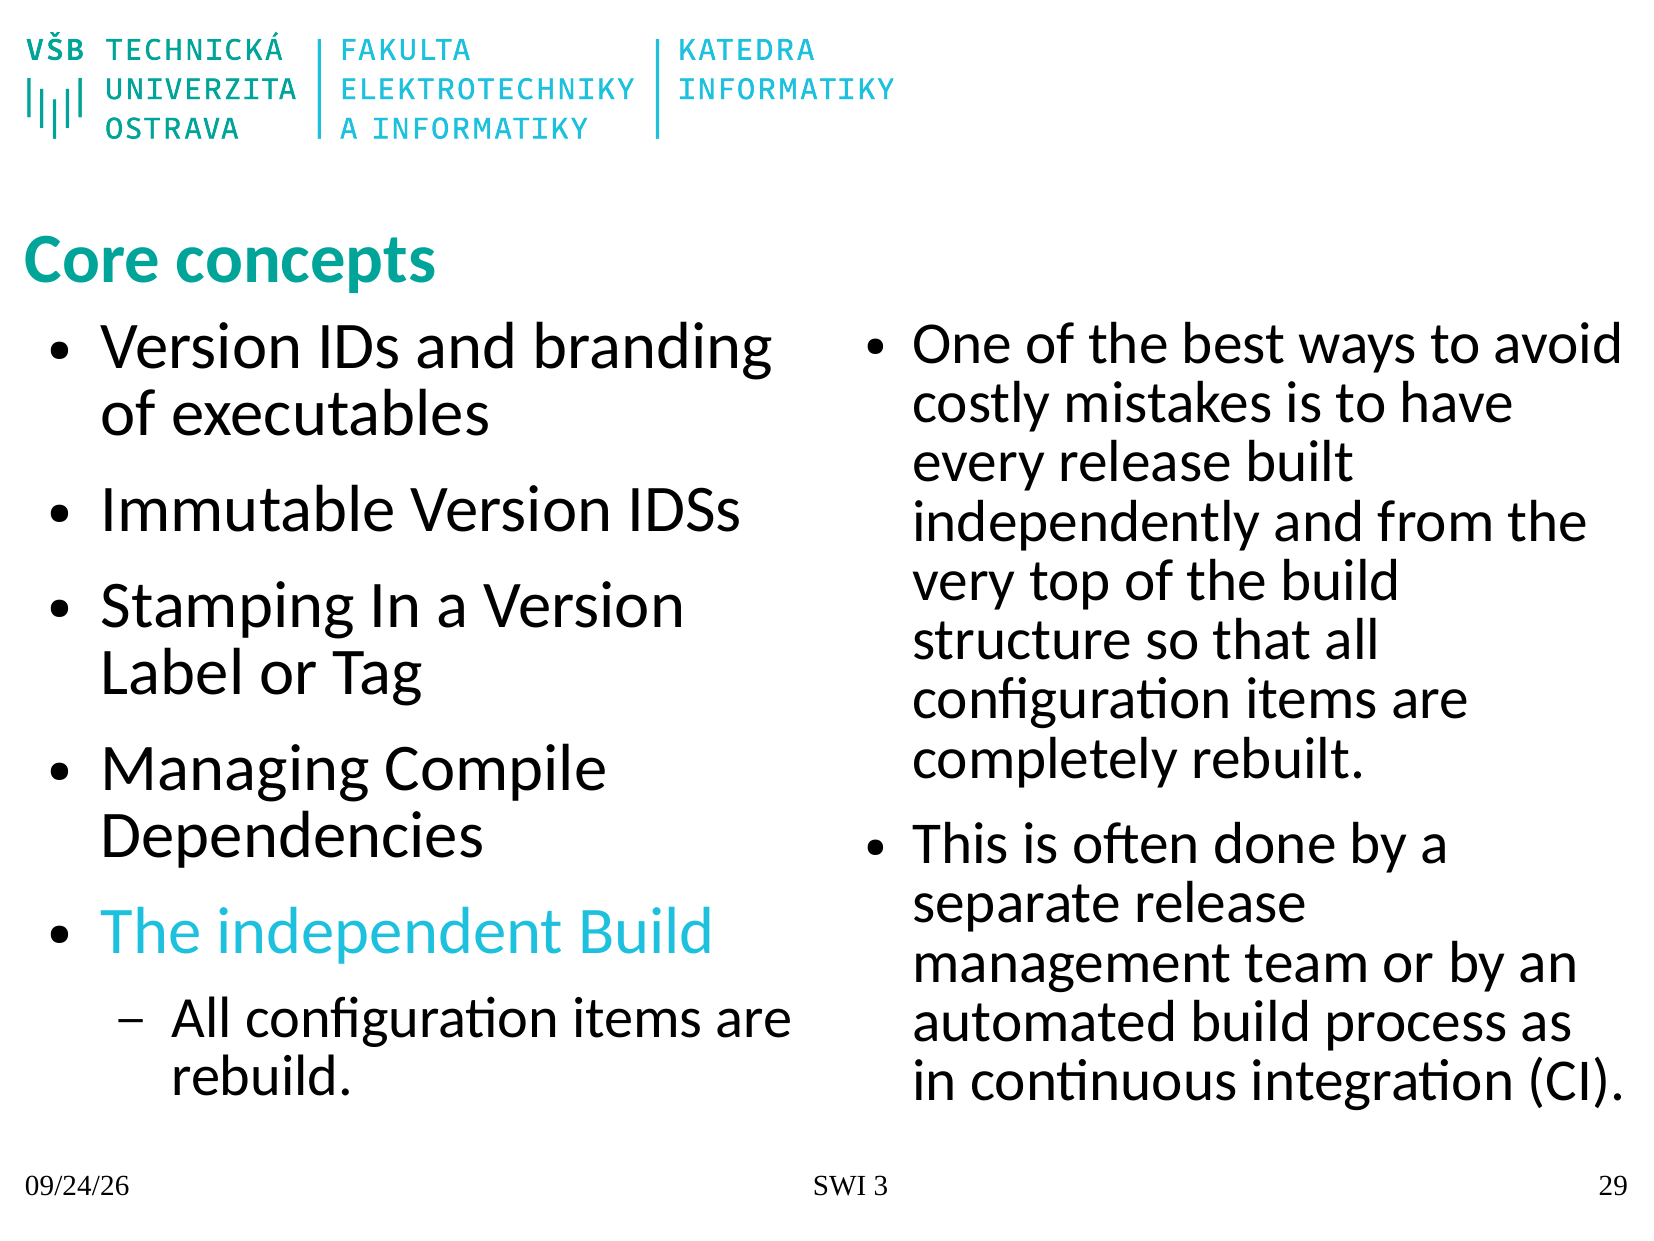

# Core concepts
Version IDs and branding of executables
Immutable Version IDSs
Stamping In a Version Label or Tag
Managing Compile Dependencies
The independent Build
All configuration items are rebuild.
One of the best ways to avoid costly mistakes is to have every release built independently and from the very top of the build structure so that all configuration items are completely rebuilt.
This is often done by a separate release management team or by an automated build process as in continuous integration (CI).
SWI 3
29